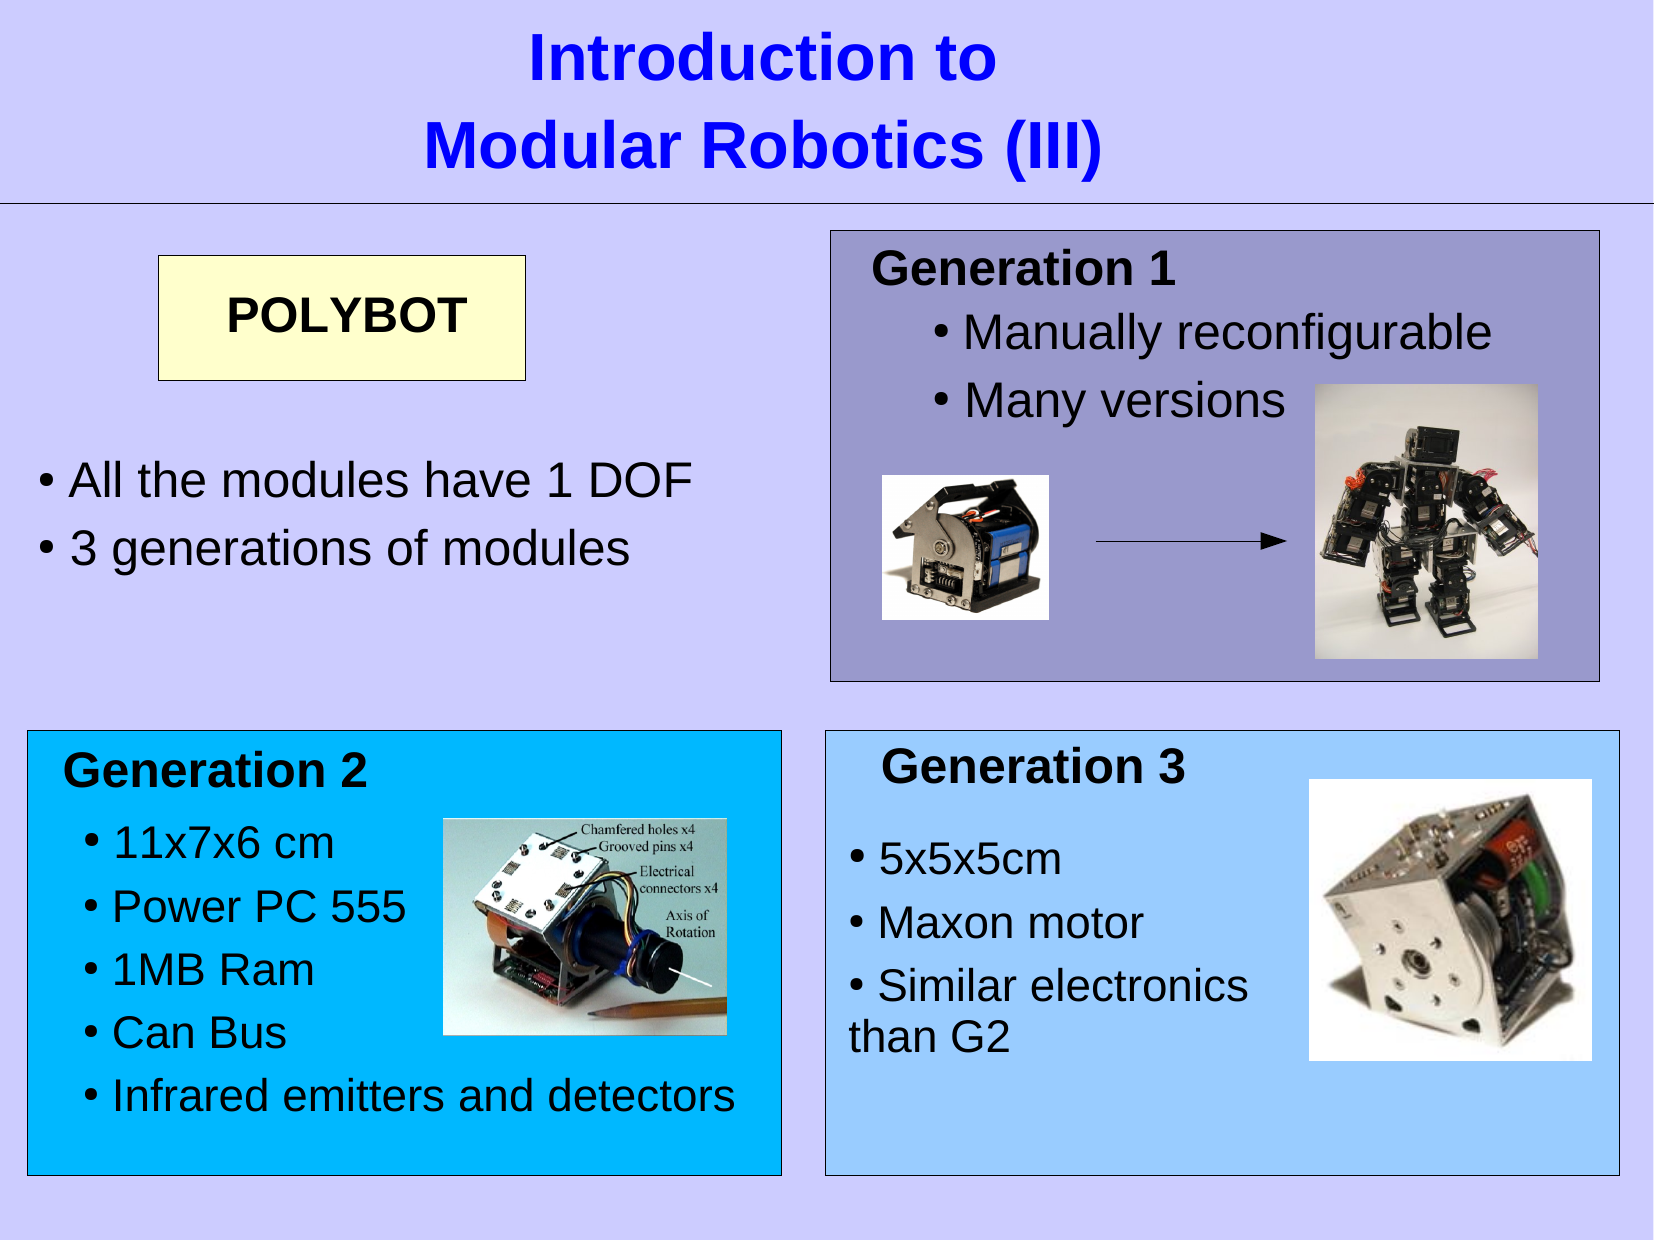

# Introduction to Modular Robotics (III)
Generation 1
POLYBOT
 Manually reconfigurable
 Many versions
 All the modules have 1 DOF
 3 generations of modules
Generation 2
 11x7x6 cm
 Power PC 555
 1MB Ram
 Can Bus
 Infrared emitters and detectors
Generation 3
 5x5x5cm
 Maxon motor
 Similar electronics than G2